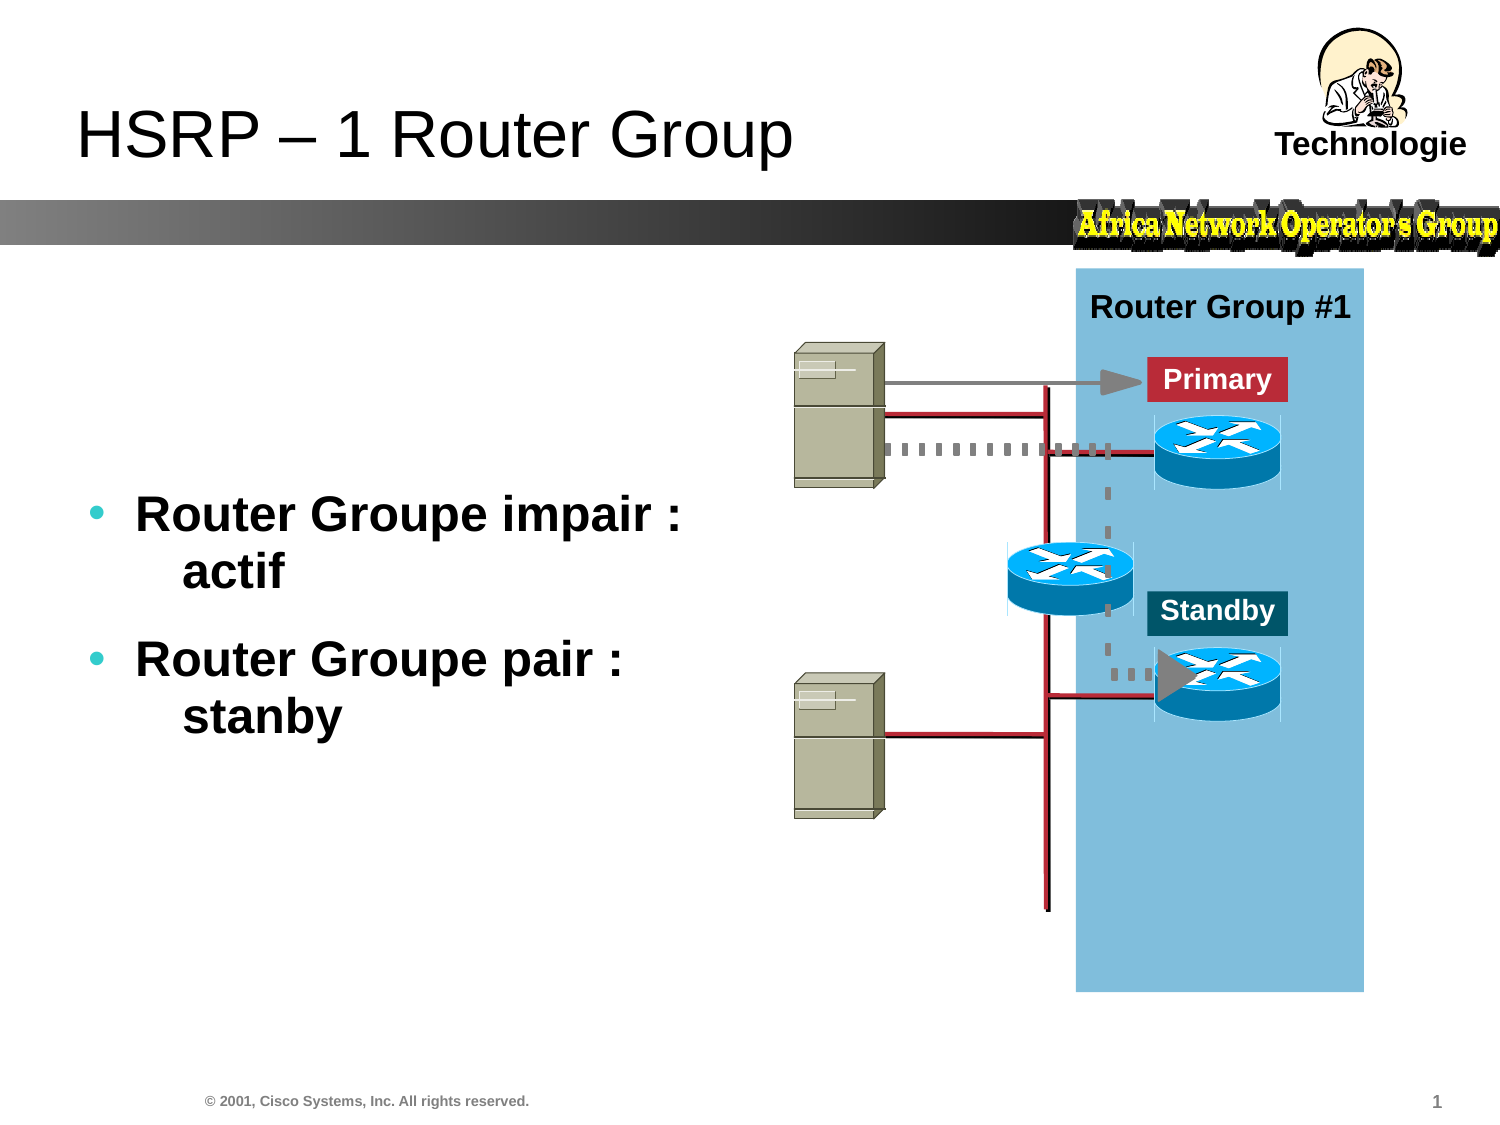

# HSRP – 1 Router Group
Technologie
Router Groupe impair : actif
Router Groupe pair : stanby
Router Group #1
Primary
Standby